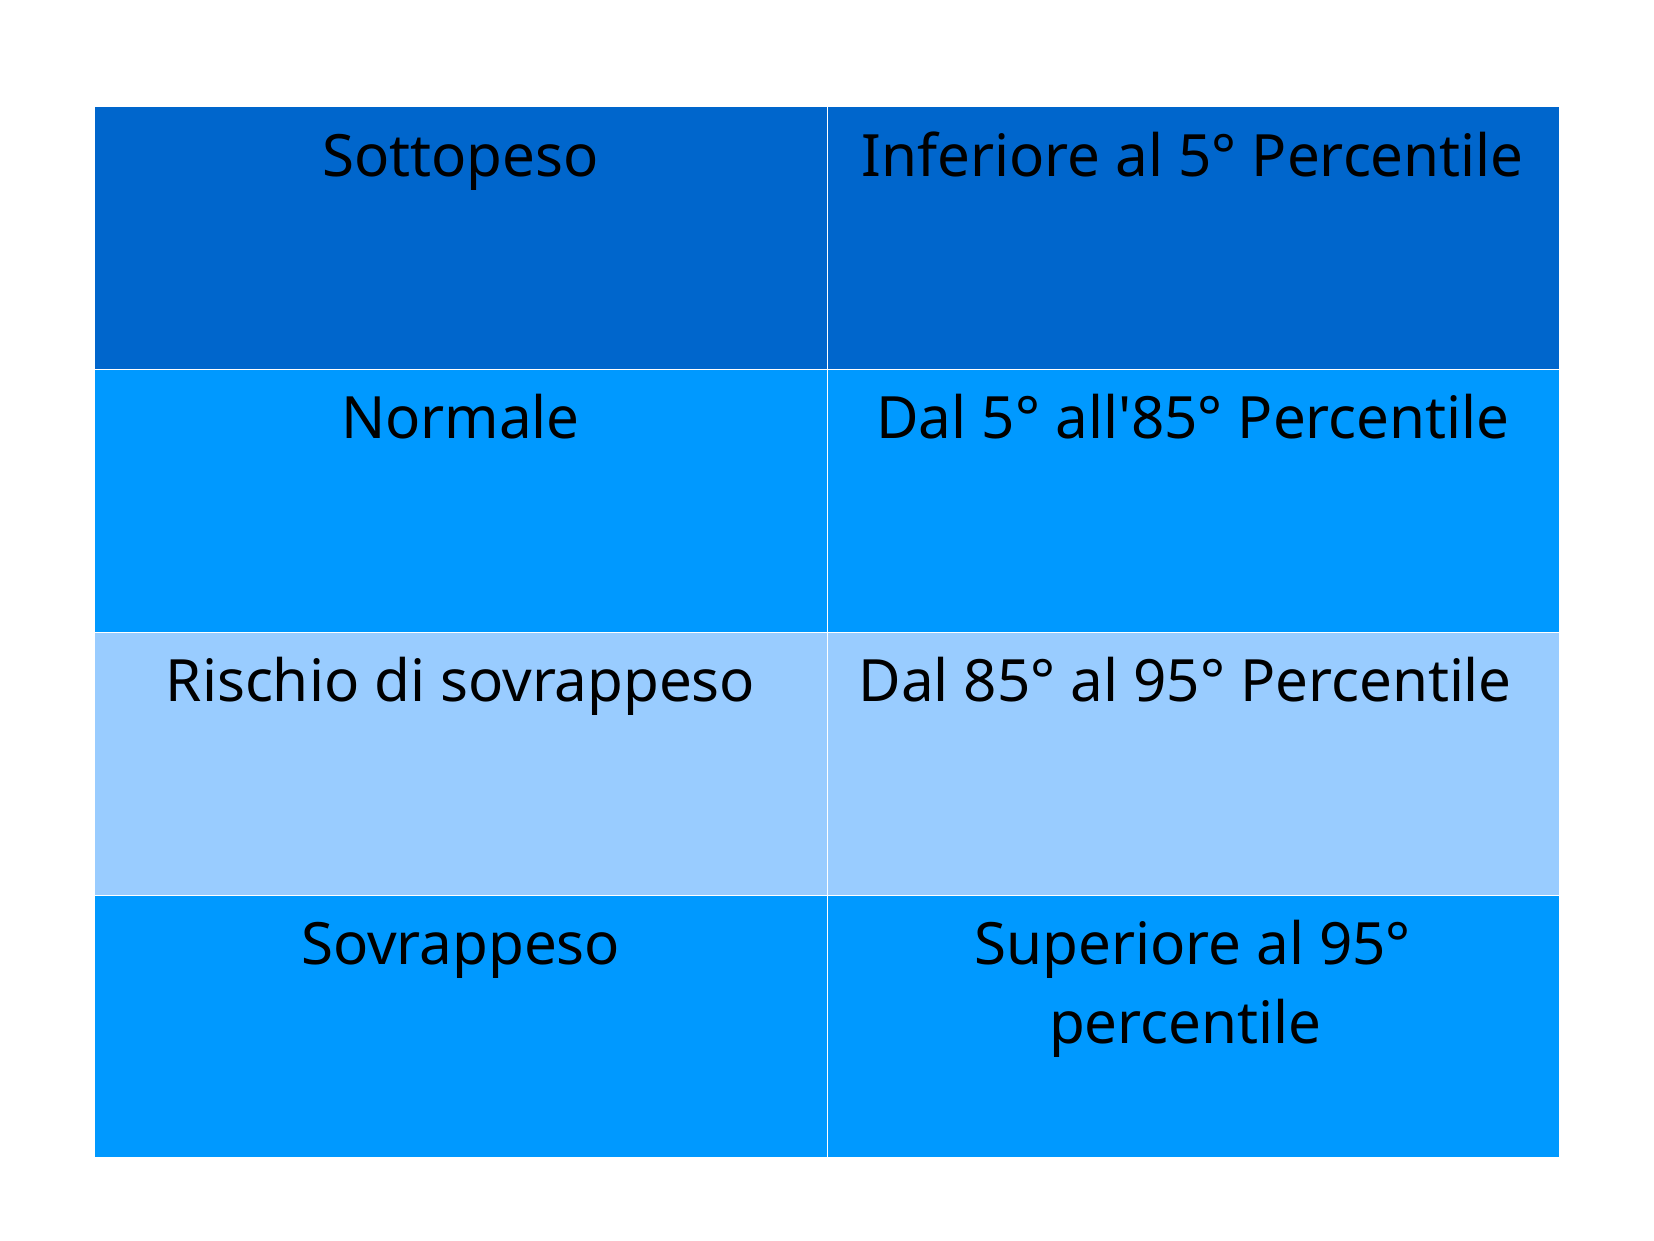

| Sottopeso | Inferiore al 5° Percentile |
| --- | --- |
| Normale | Dal 5° all'85° Percentile |
| Rischio di sovrappeso | Dal 85° al 95° Percentile |
| Sovrappeso | Superiore al 95° percentile |